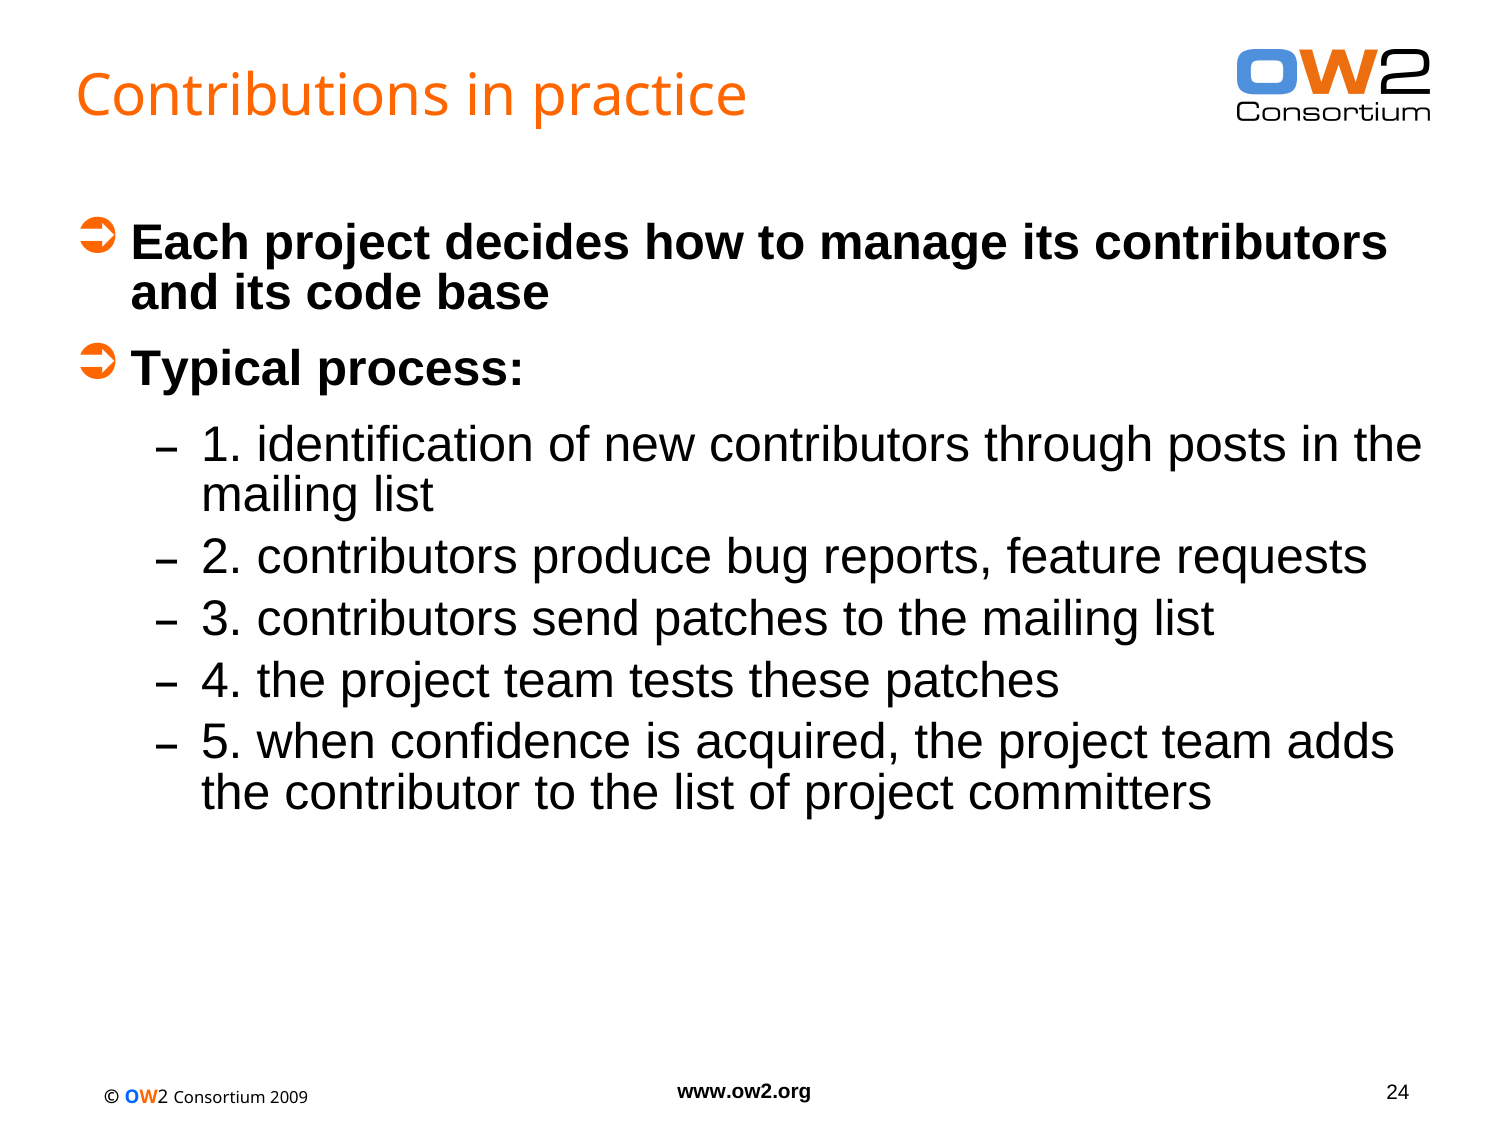

# Contributions in practice
Each project decides how to manage its contributors and its code base
Typical process:
1. identification of new contributors through posts in the mailing list
2. contributors produce bug reports, feature requests
3. contributors send patches to the mailing list
4. the project team tests these patches
5. when confidence is acquired, the project team adds the contributor to the list of project committers
24